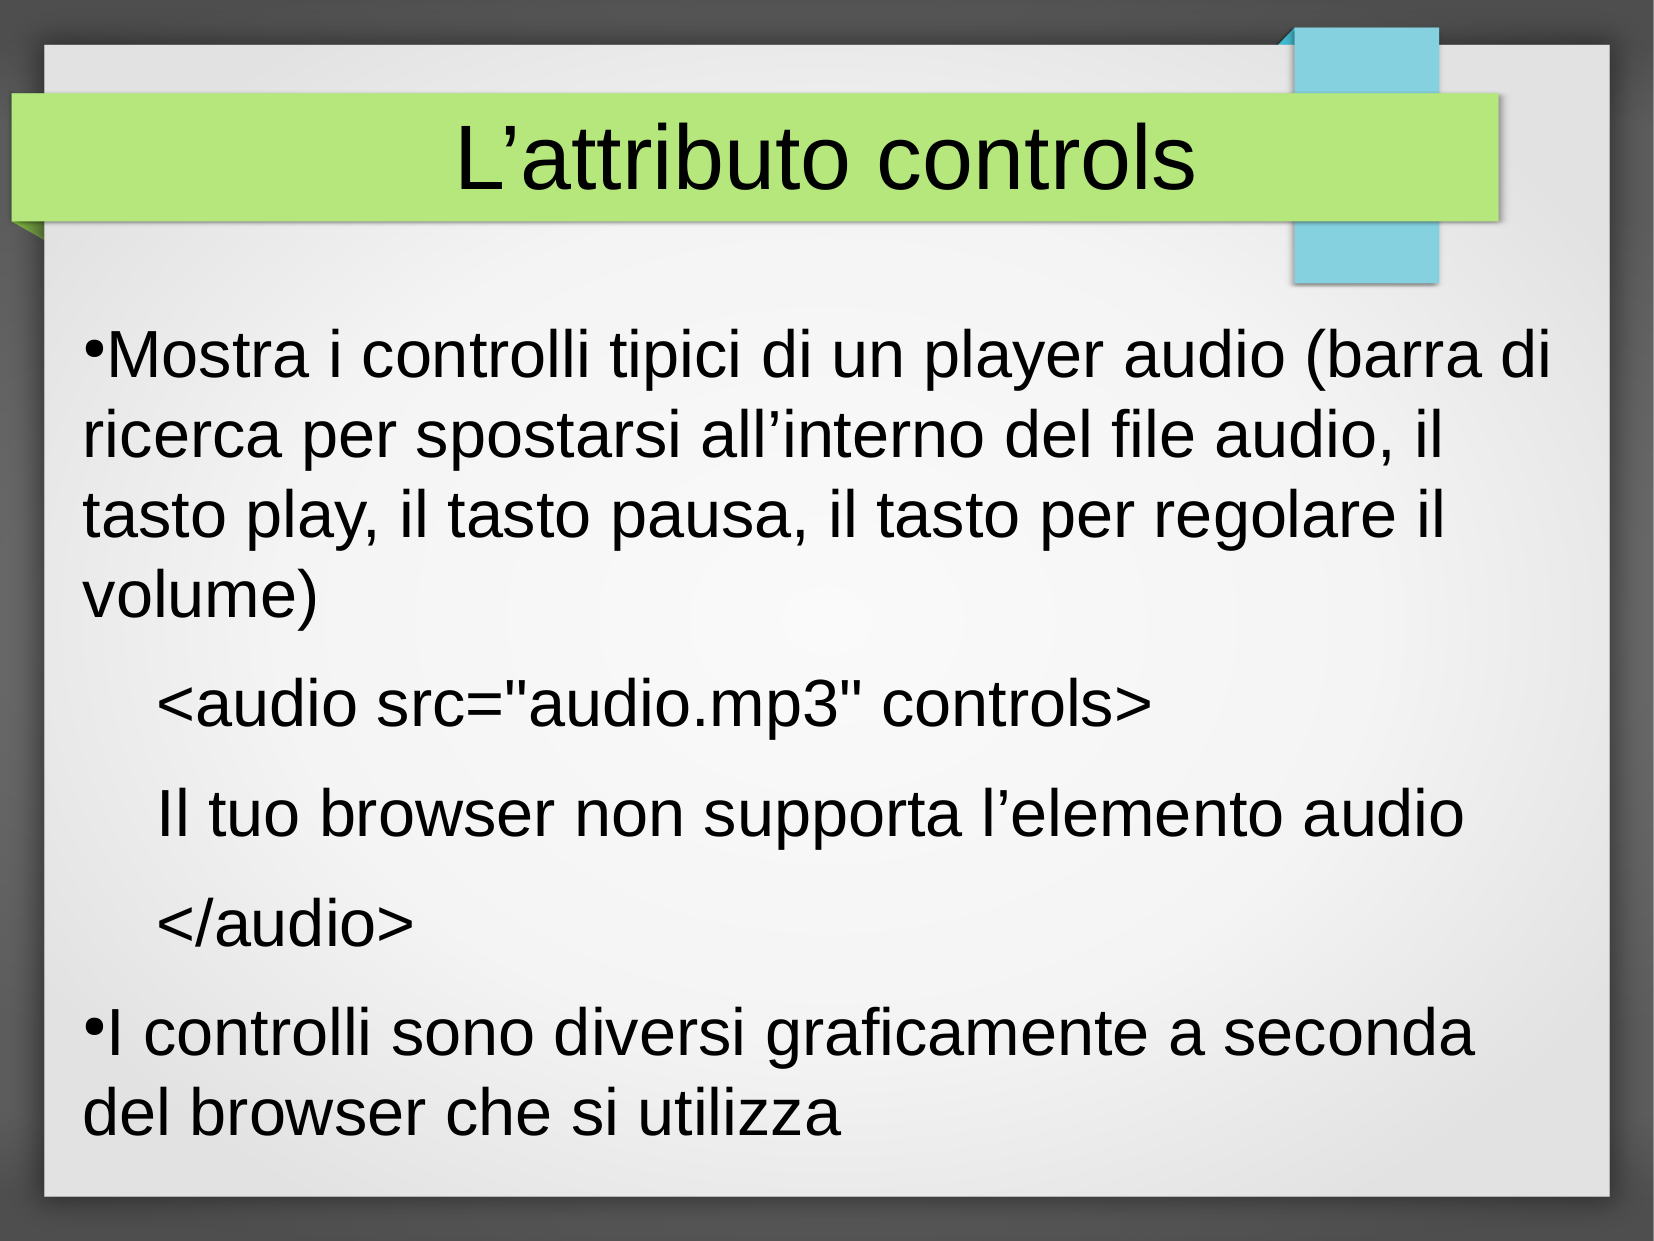

# L’attributo controls
Mostra i controlli tipici di un player audio (barra di ricerca per spostarsi all’interno del file audio, il tasto play, il tasto pausa, il tasto per regolare il volume)
 <audio src="audio.mp3" controls>
 Il tuo browser non supporta l’elemento audio
 </audio>
I controlli sono diversi graficamente a seconda del browser che si utilizza